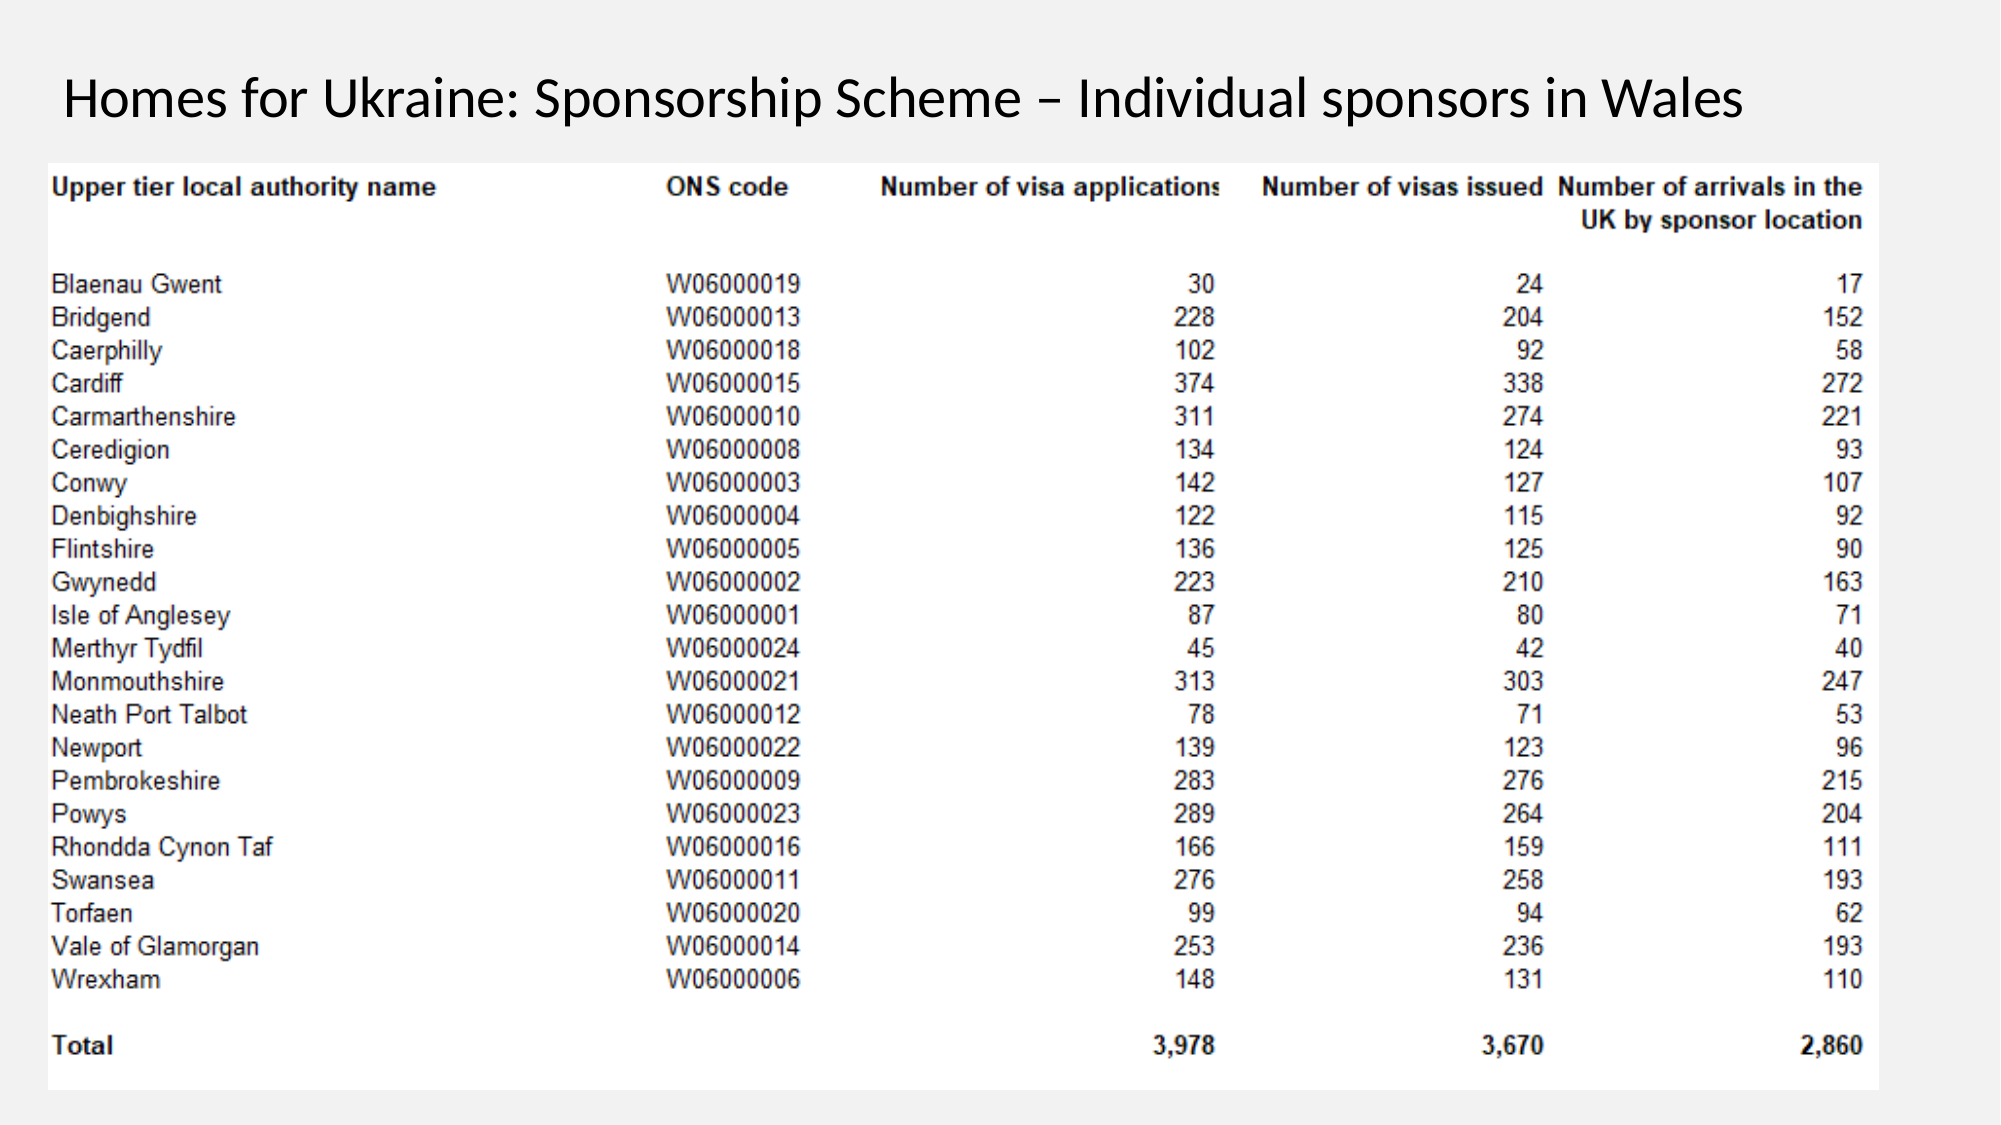

Homes for Ukraine: Sponsorship Scheme – Individual sponsors in Wales